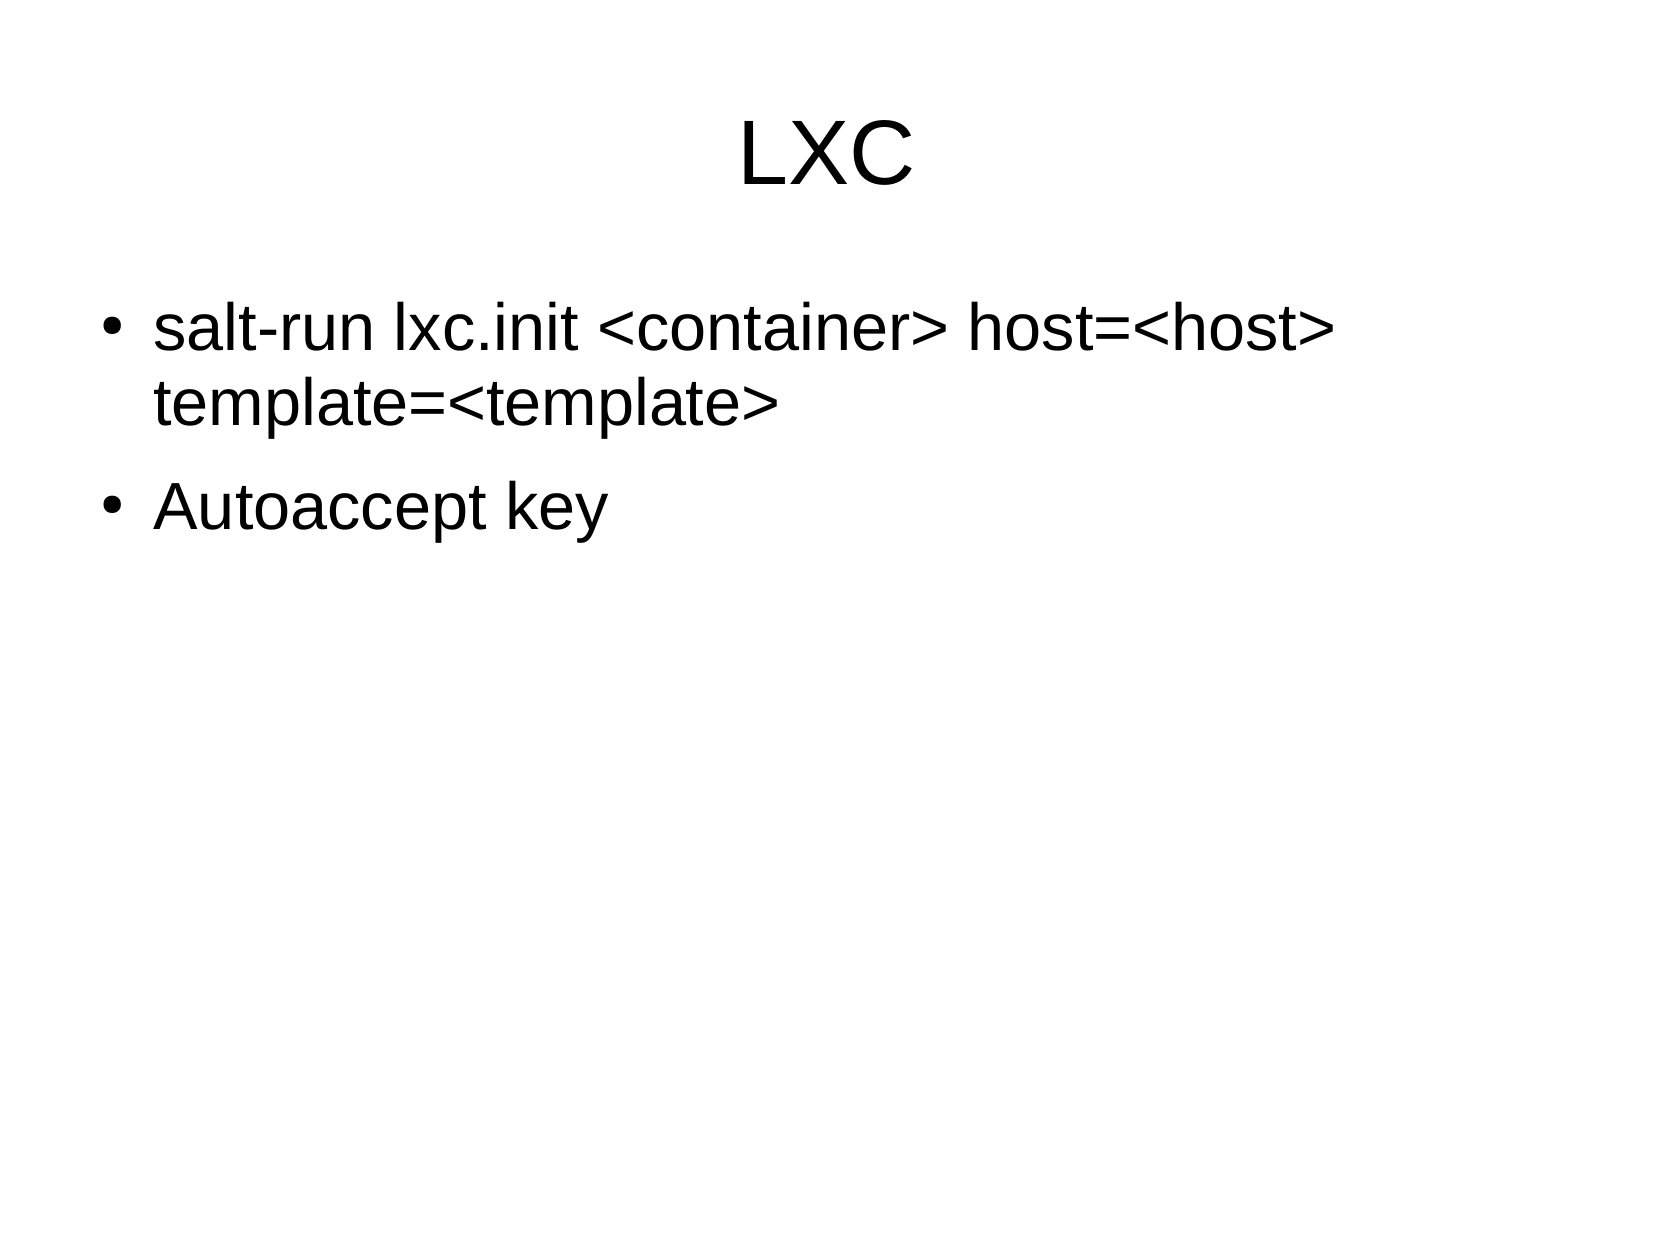

# LXC
salt-run lxc.init <container> host=<host> template=<template>
Autoaccept key